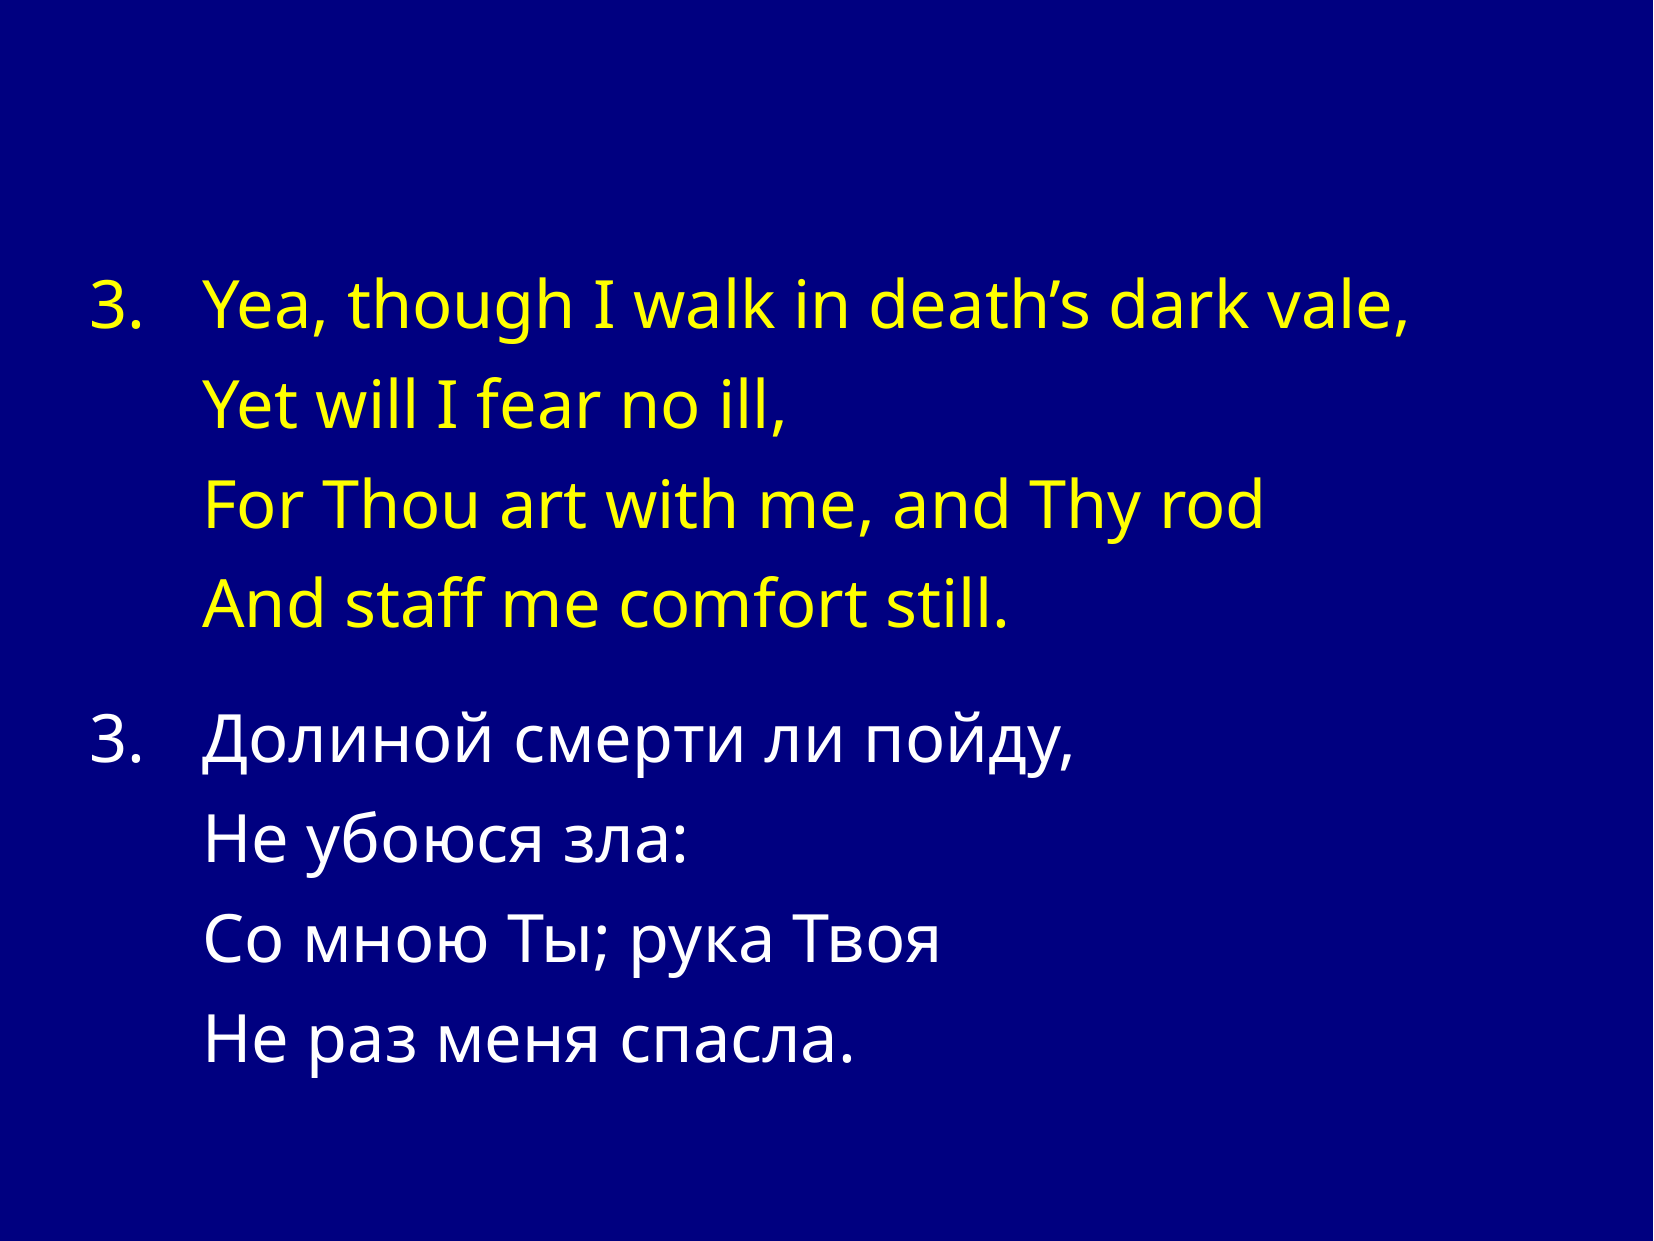

3.	Yea, though I walk in death’s dark vale,
	Yet will I fear no ill,
	For Thou art with me, and Thy rod
	And staff me comfort still.
3.	Долиной смерти ли пойду,
	Не убоюся зла:
	Со мною Ты; рука Твоя
	Не раз меня спасла.